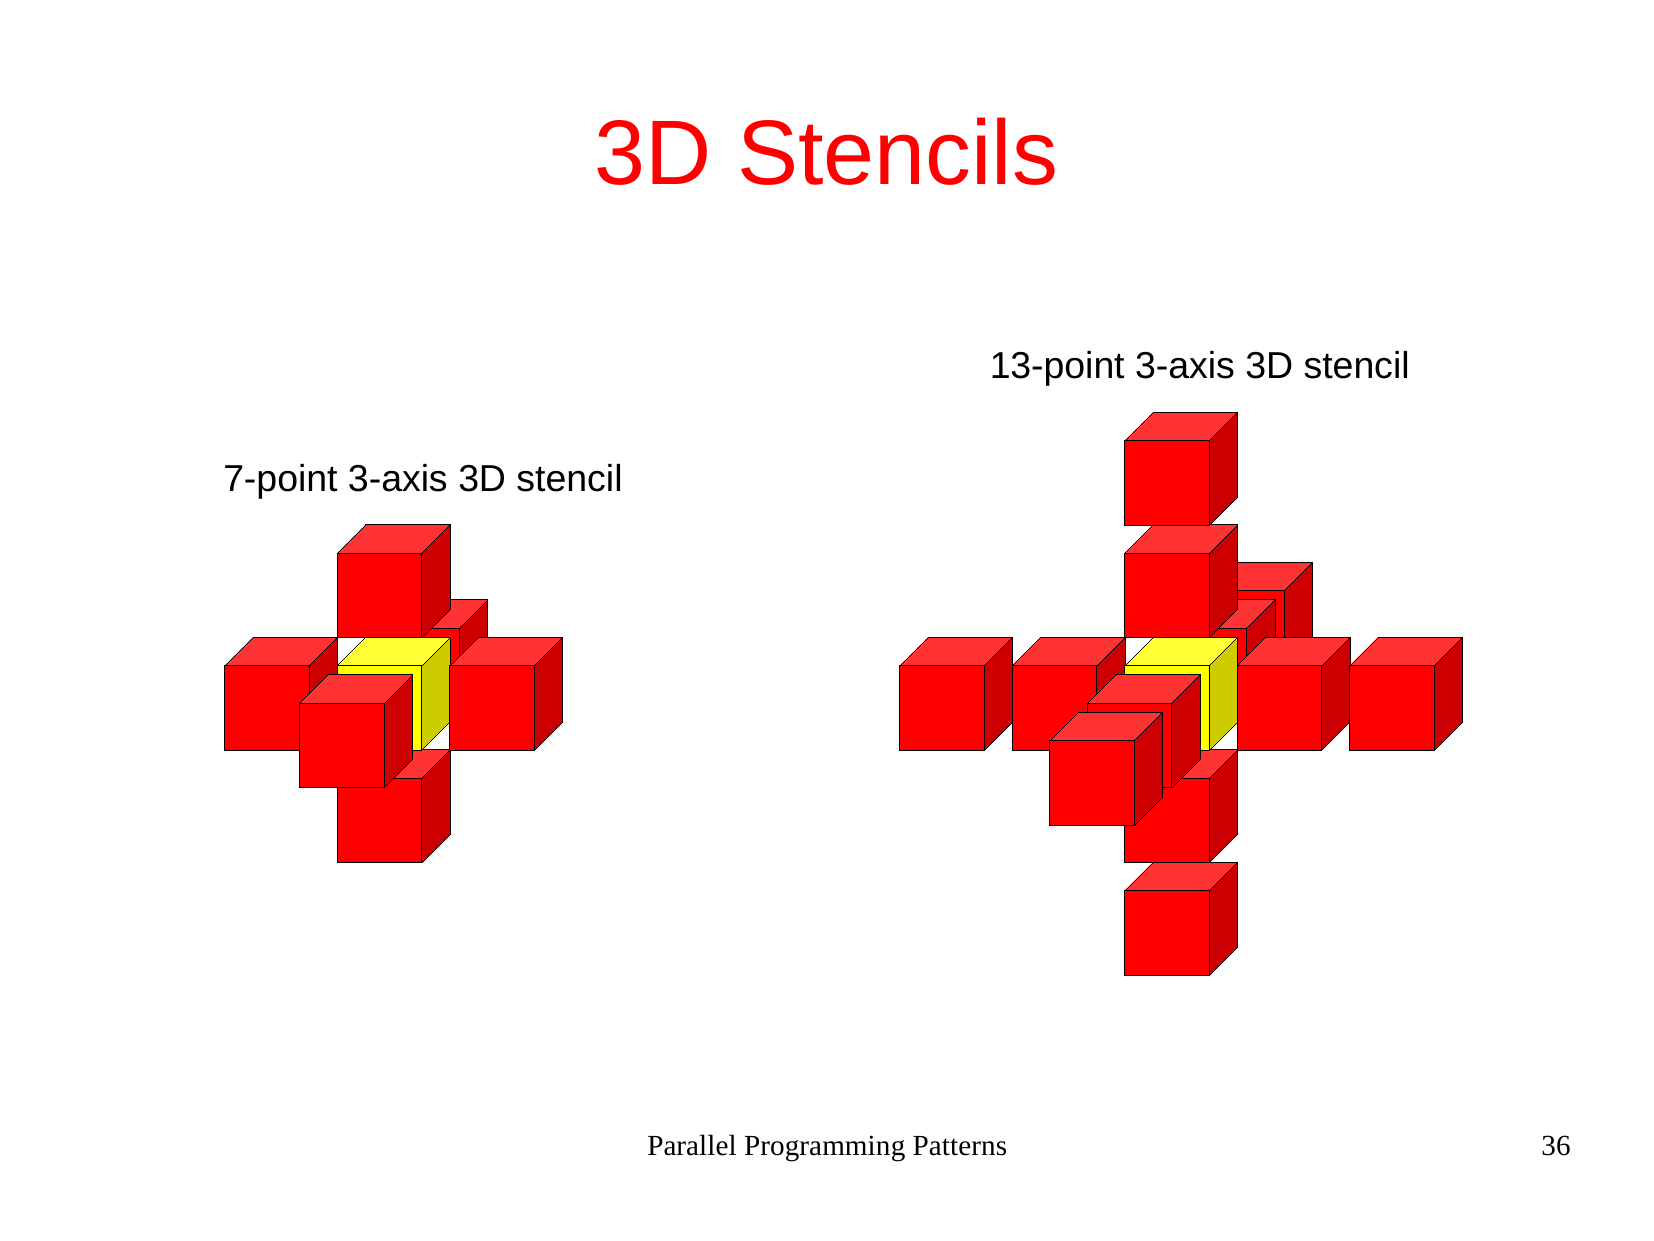

# 3D Stencils
13-point 3-axis 3D stencil
7-point 3-axis 3D stencil
Parallel Programming Patterns
36